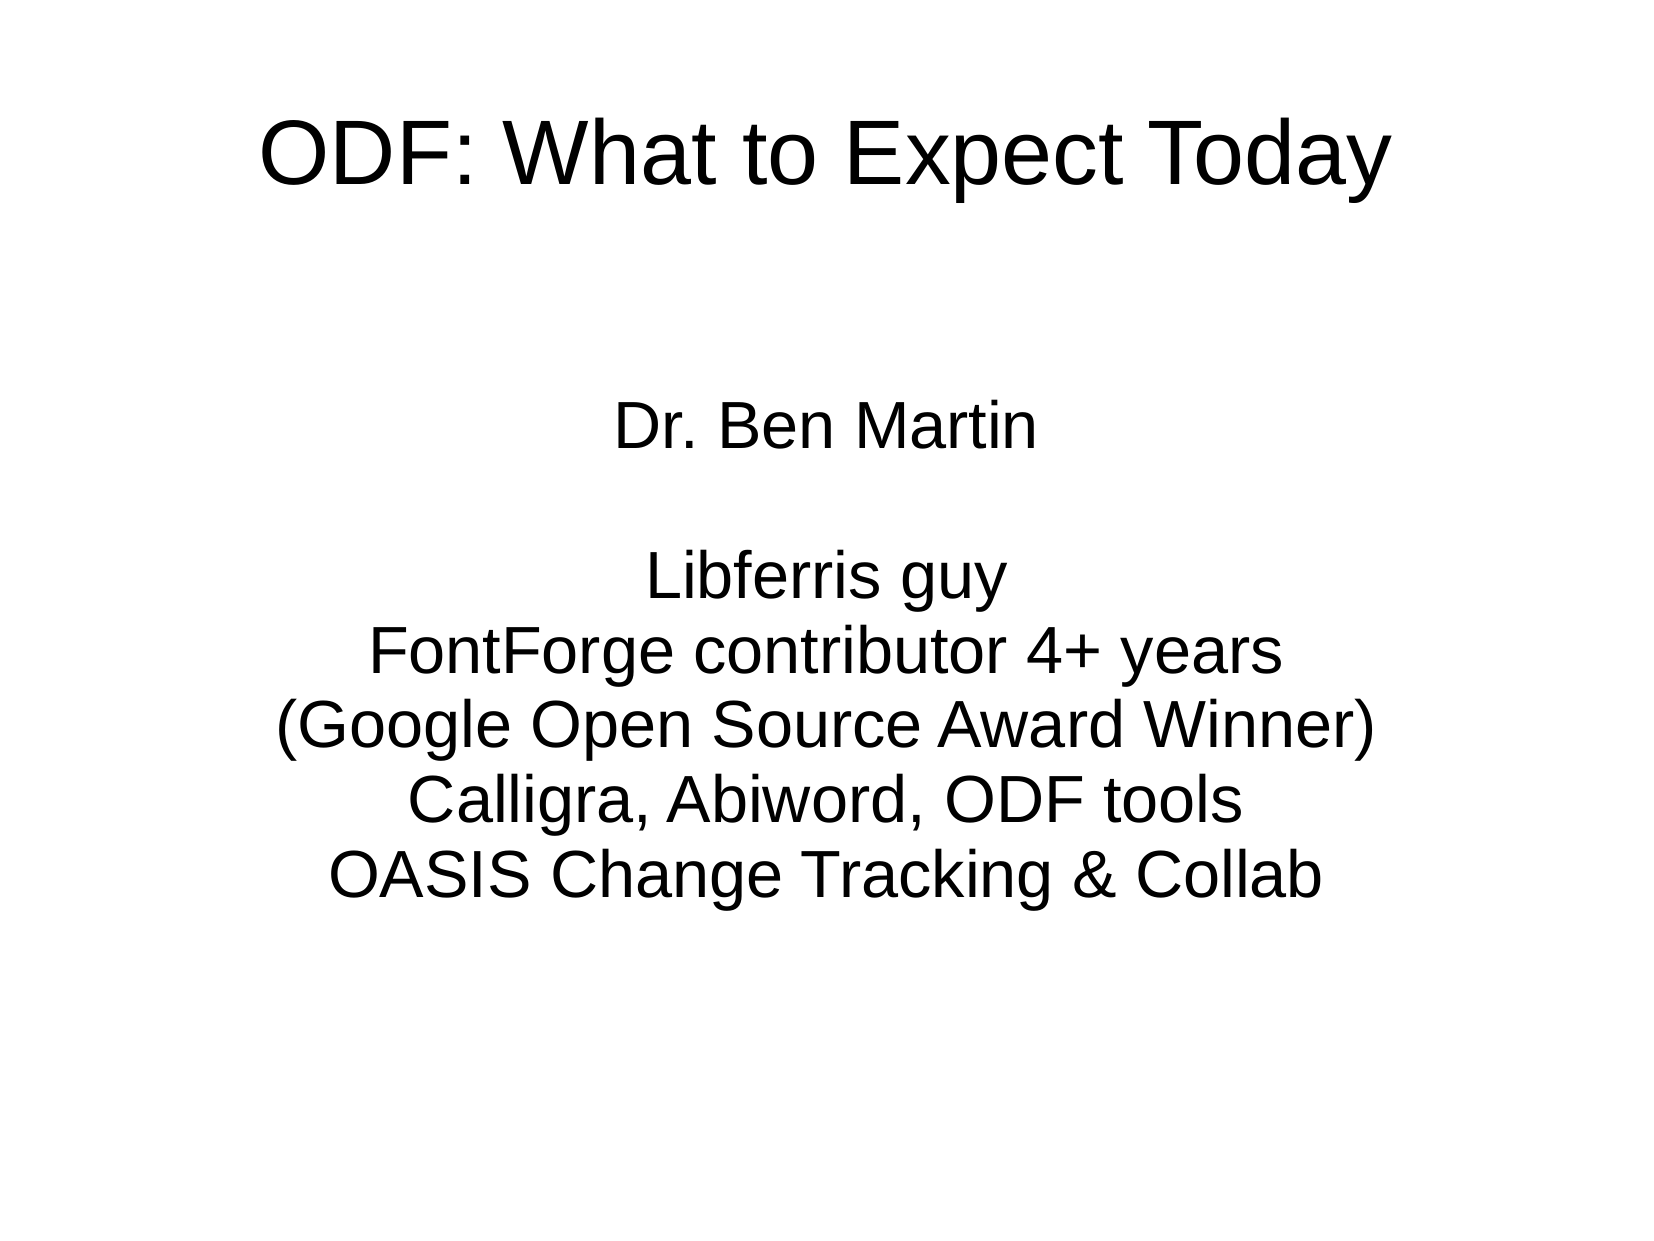

# ODF: What to Expect Today
Dr. Ben Martin
Libferris guy
FontForge contributor 4+ years
(Google Open Source Award Winner)
Calligra, Abiword, ODF tools
OASIS Change Tracking & Collab